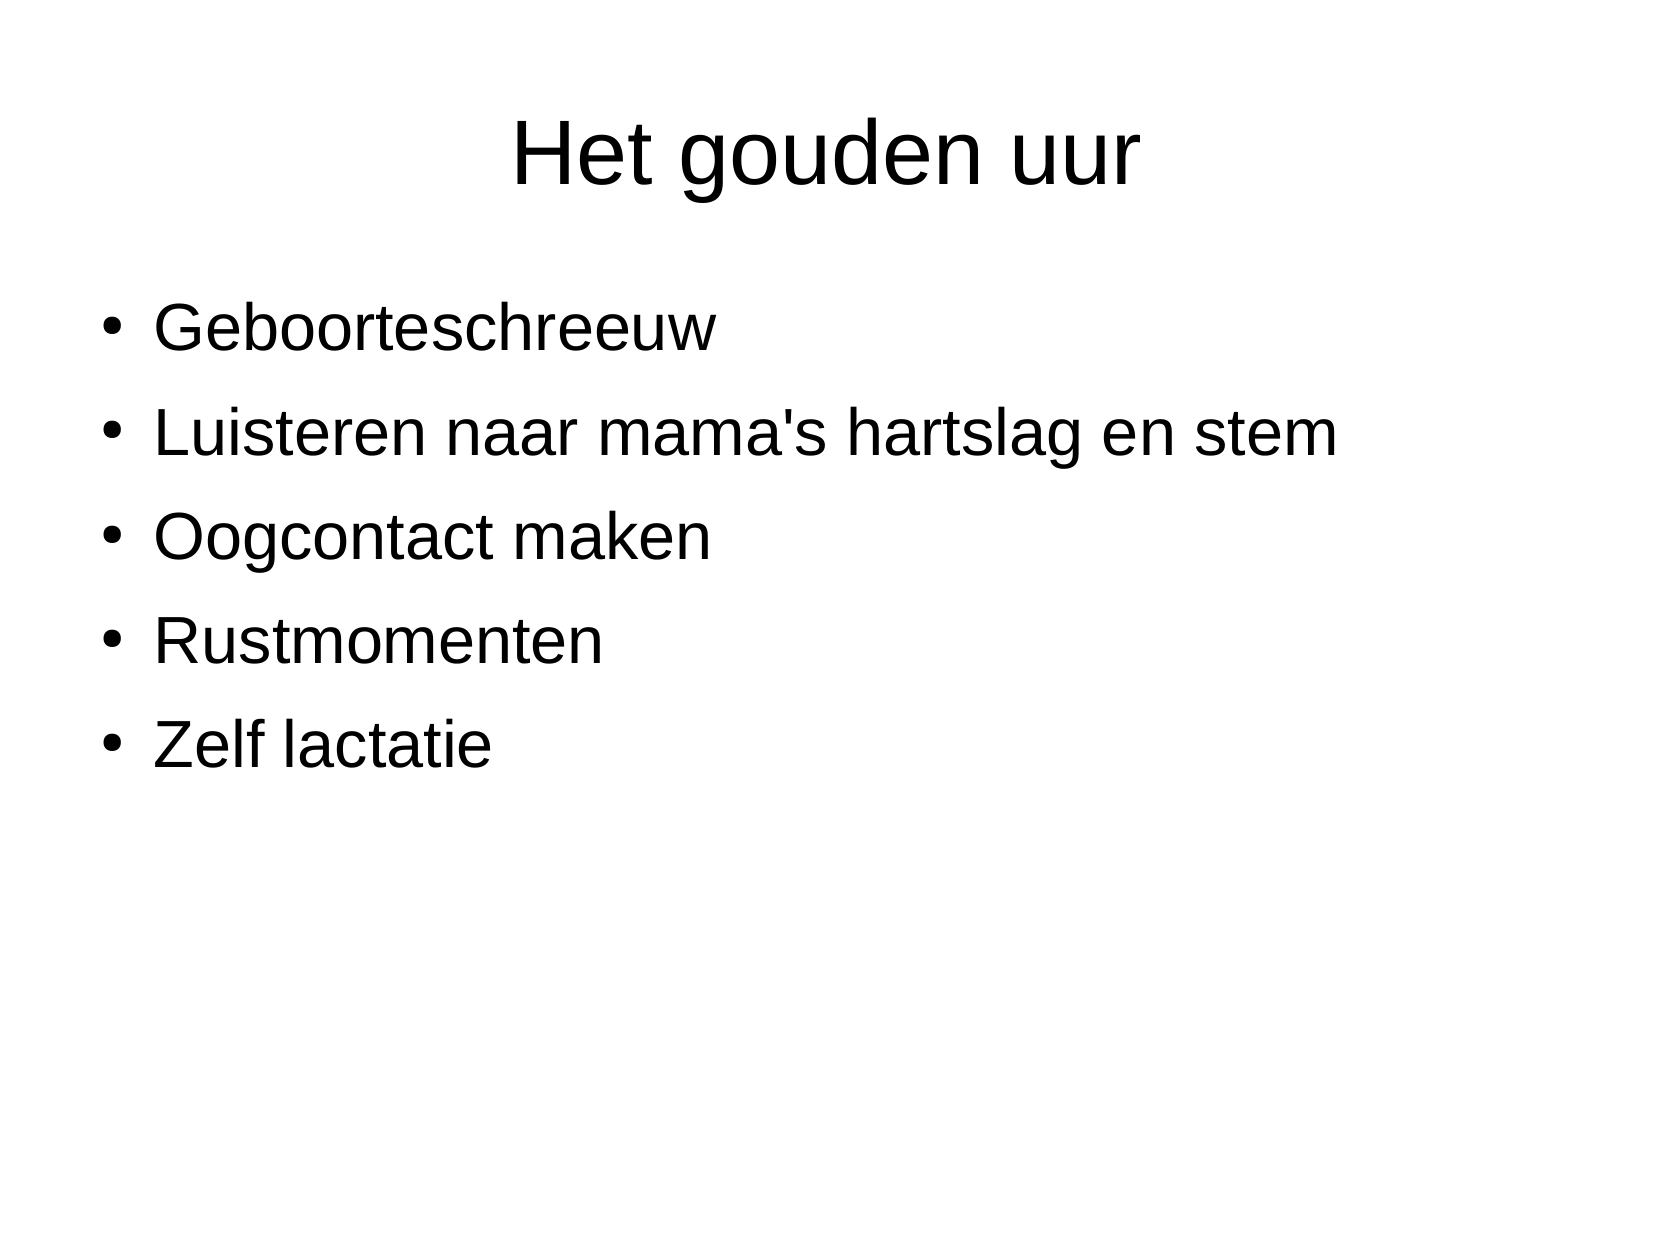

# Het gouden uur
Geboorteschreeuw
Luisteren naar mama's hartslag en stem
Oogcontact maken
Rustmomenten
Zelf lactatie